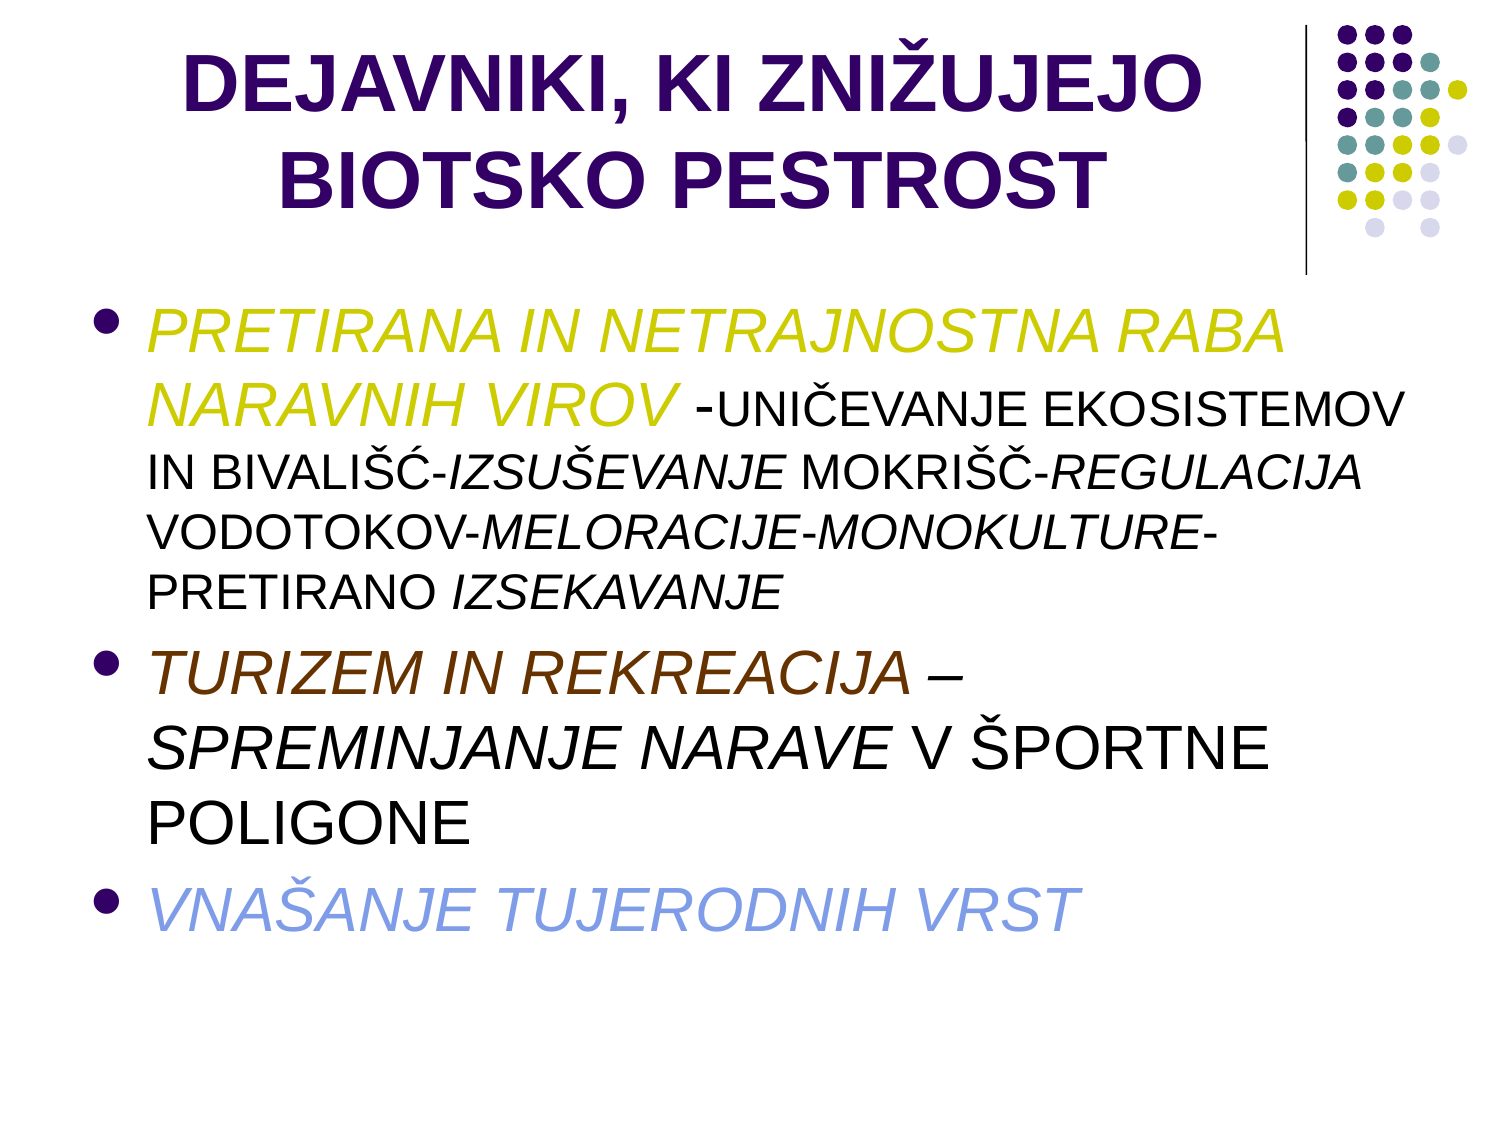

DEJAVNIKI, KI ZNIŽUJEJO BIOTSKO PESTROST
# PRETIRANA IN NETRAJNOSTNA RABA NARAVNIH VIROV -UNIČEVANJE EKOSISTEMOV IN BIVALIŠĆ-IZSUŠEVANJE MOKRIŠČ-REGULACIJA VODOTOKOV-MELORACIJE-MONOKULTURE-PRETIRANO IZSEKAVANJE
TURIZEM IN REKREACIJA –SPREMINJANJE NARAVE V ŠPORTNE POLIGONE
VNAŠANJE TUJERODNIH VRST